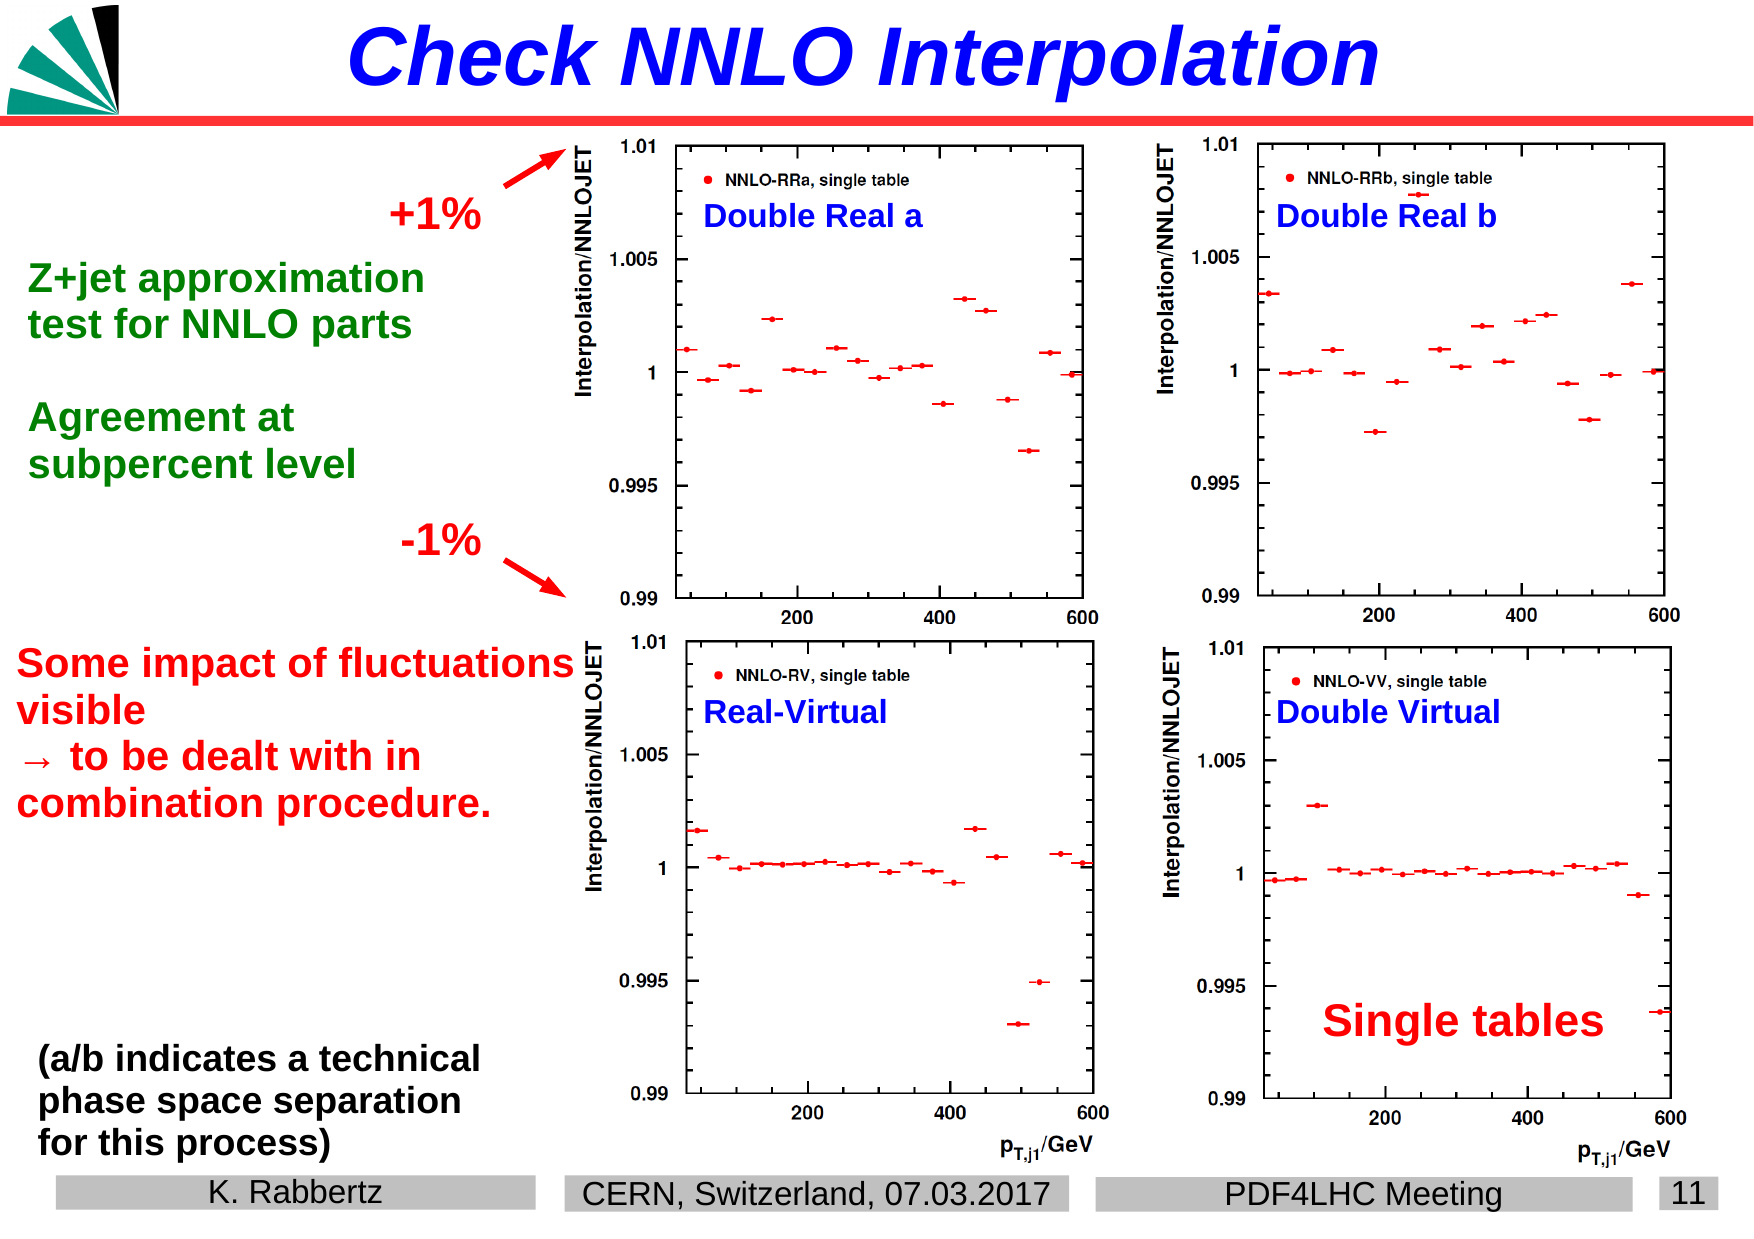

# Check NNLO Interpolation
+1%
Double Real a
Double Real b
Z+jet approximation
test for NNLO parts
Agreement at
subpercent level
-1%
Some impact of fluctuations
visible
→ to be dealt with in
combination procedure.
Real-Virtual
Double Virtual
Single tables
(a/b indicates a technical
phase space separation
for this process)